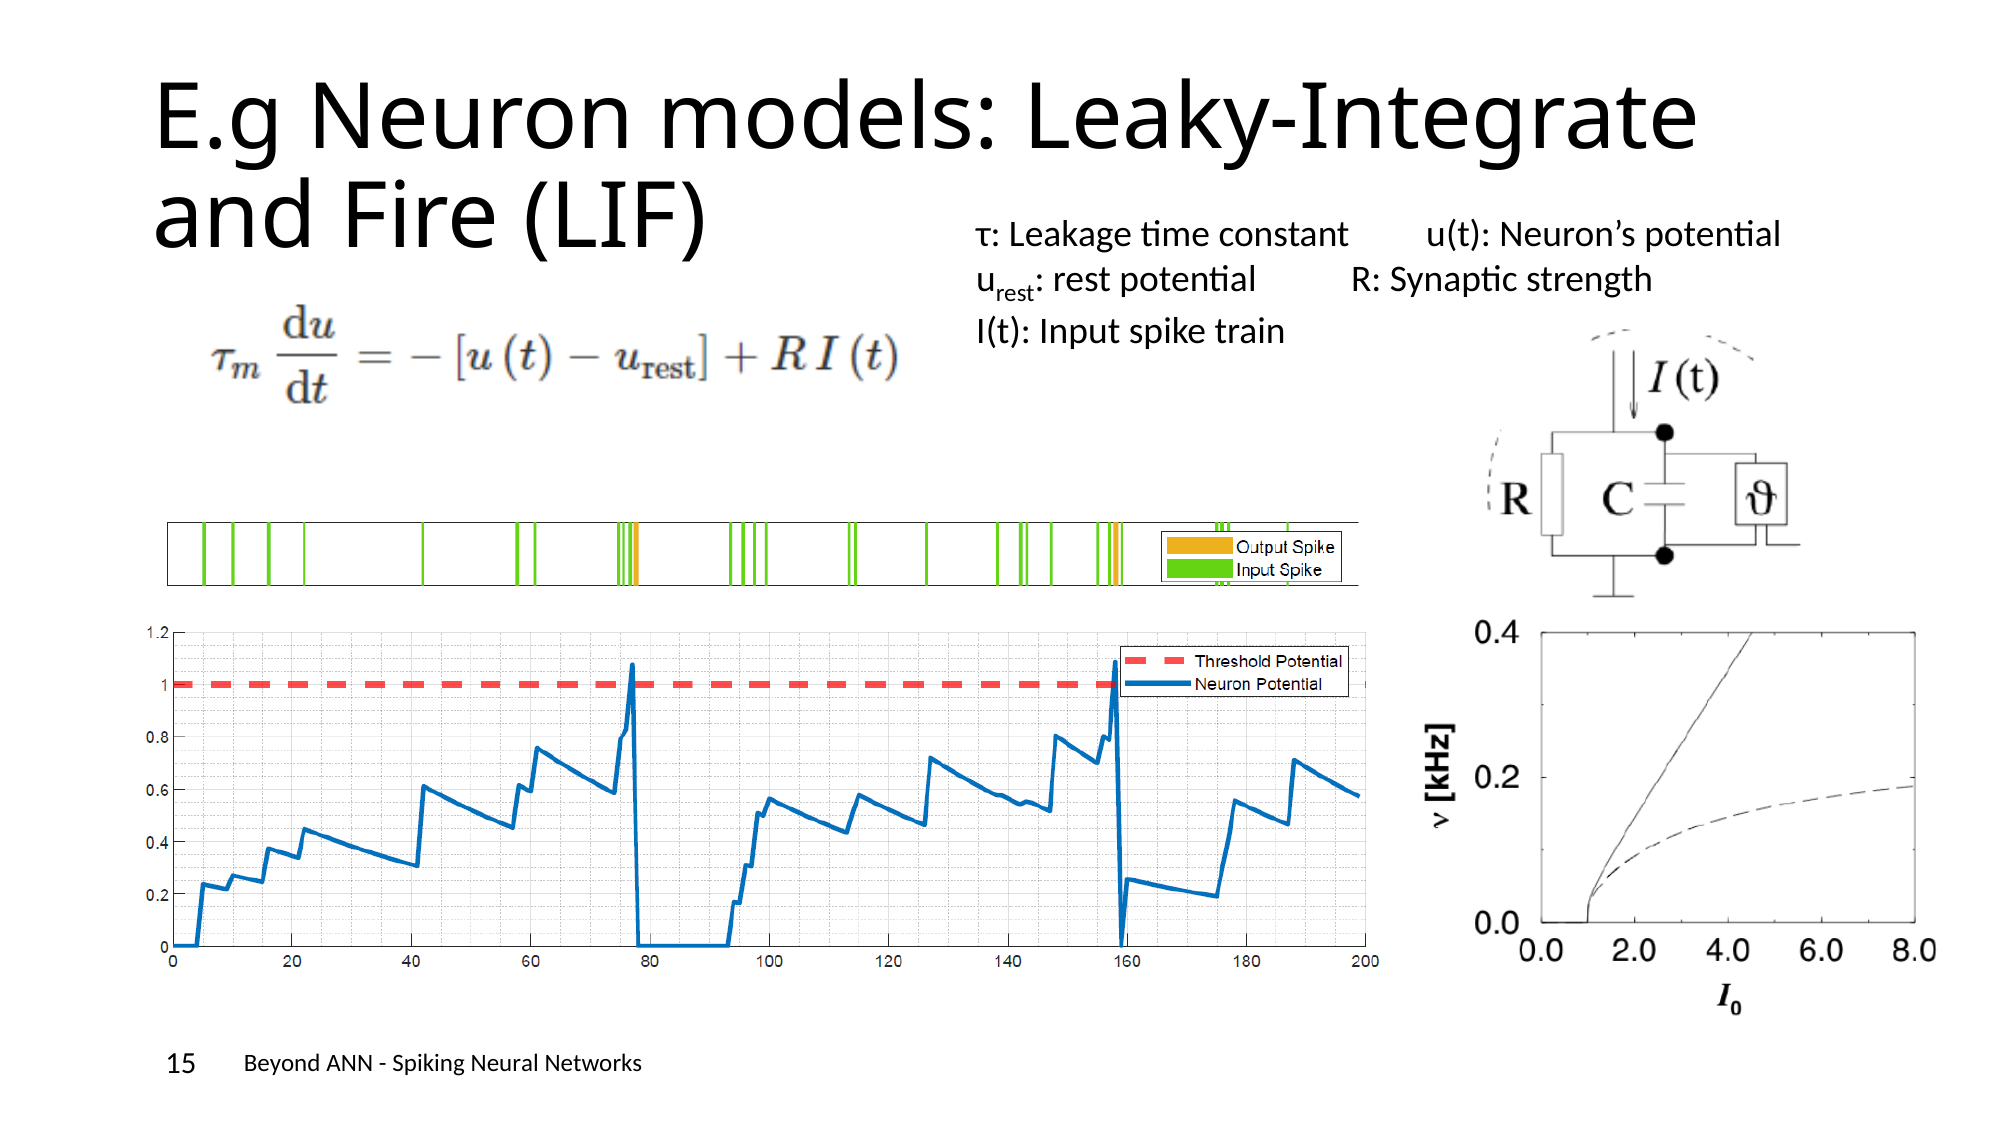

# E.g Neuron models: Leaky-Integrate and Fire (LIF)
τ: Leakage time constant 	u(t): Neuron’s potential
urest: rest potential 		R: Synaptic strength
I(t): Input spike train
Beyond ANN - Spiking Neural Networks
15